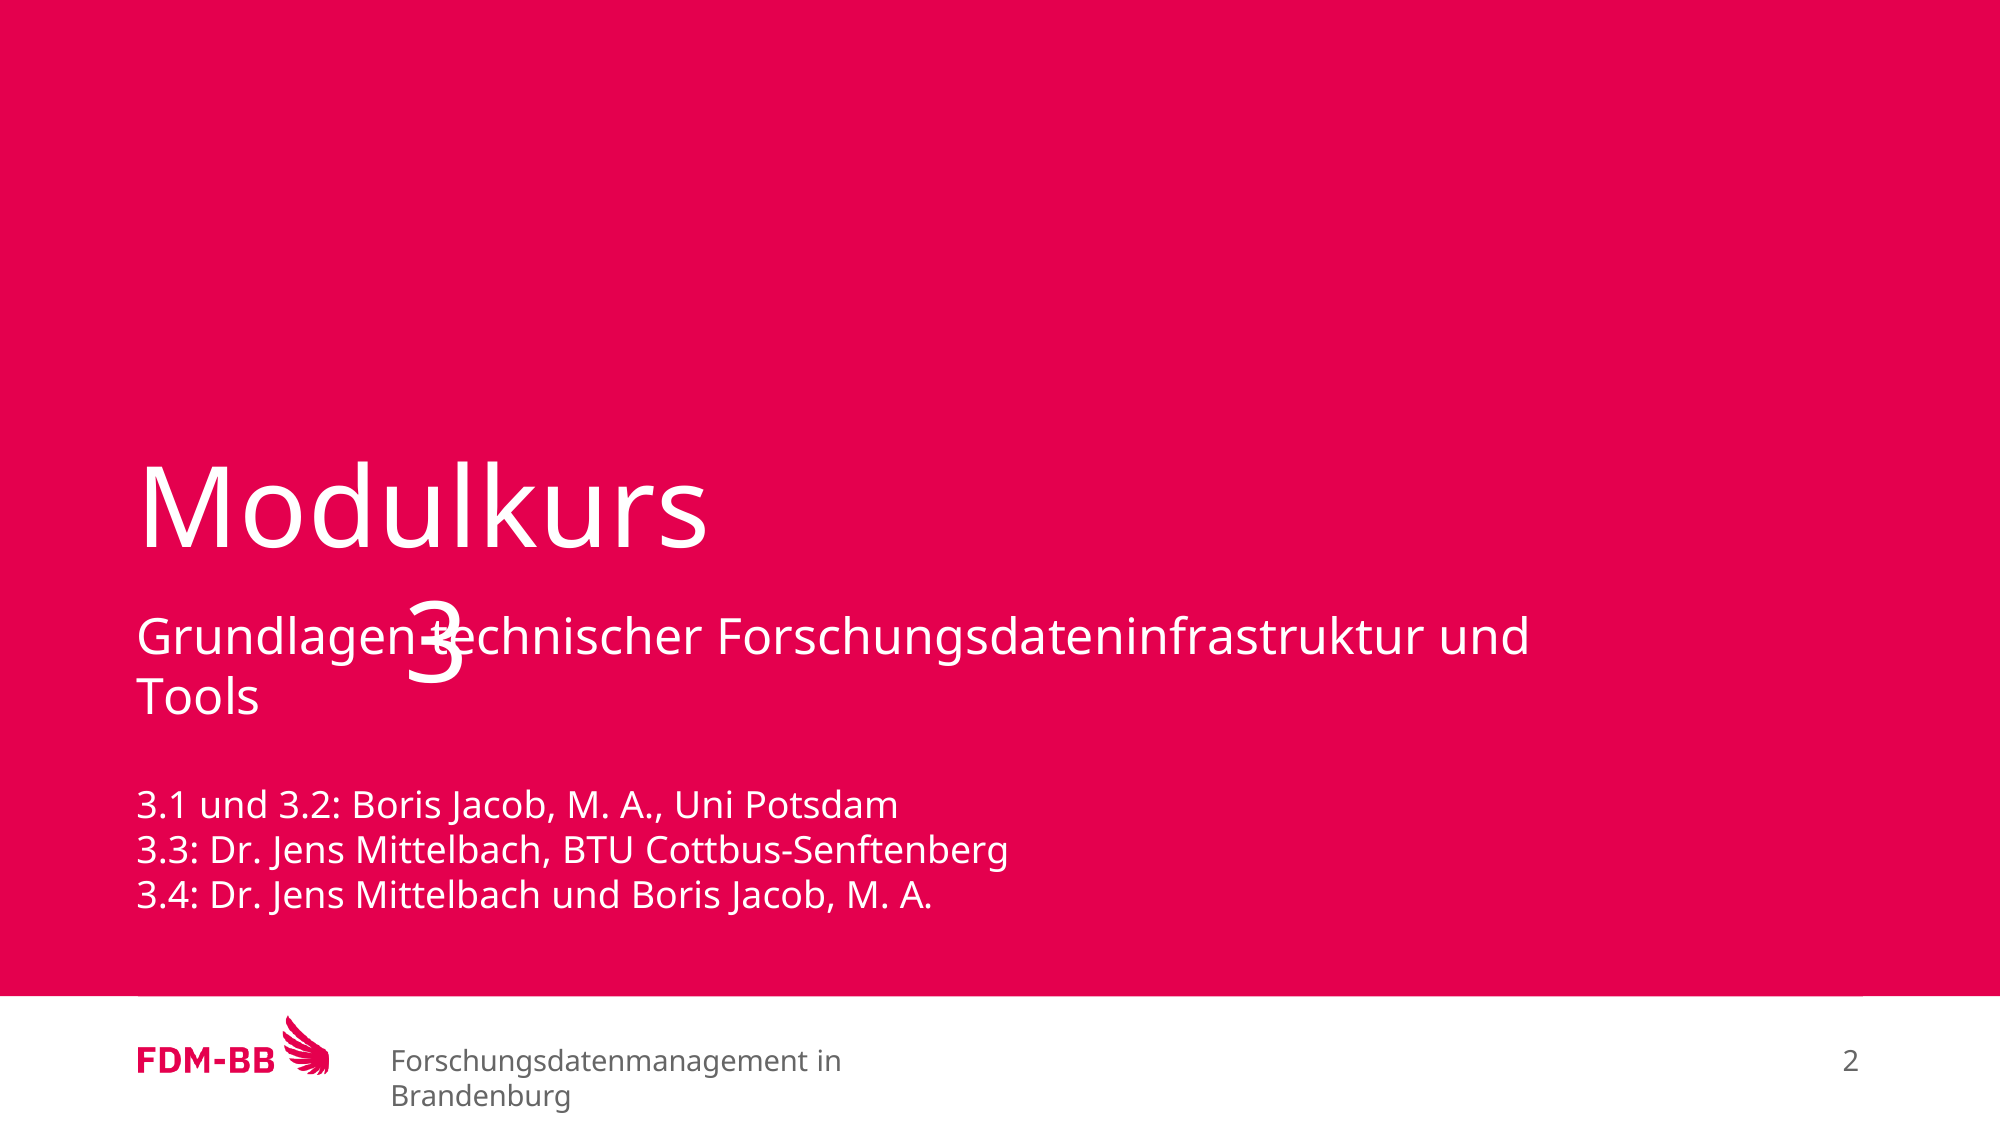

# Modulkurs	3
Grundlagen technischer Forschungsdateninfrastruktur und Tools
3.1 und 3.2: Boris Jacob, M. A., Uni Potsdam
3.3: Dr. Jens Mittelbach, BTU Cottbus-Senftenberg
3.4: Dr. Jens Mittelbach und Boris Jacob, M. A.
Forschungsdatenmanagement in Brandenburg
2